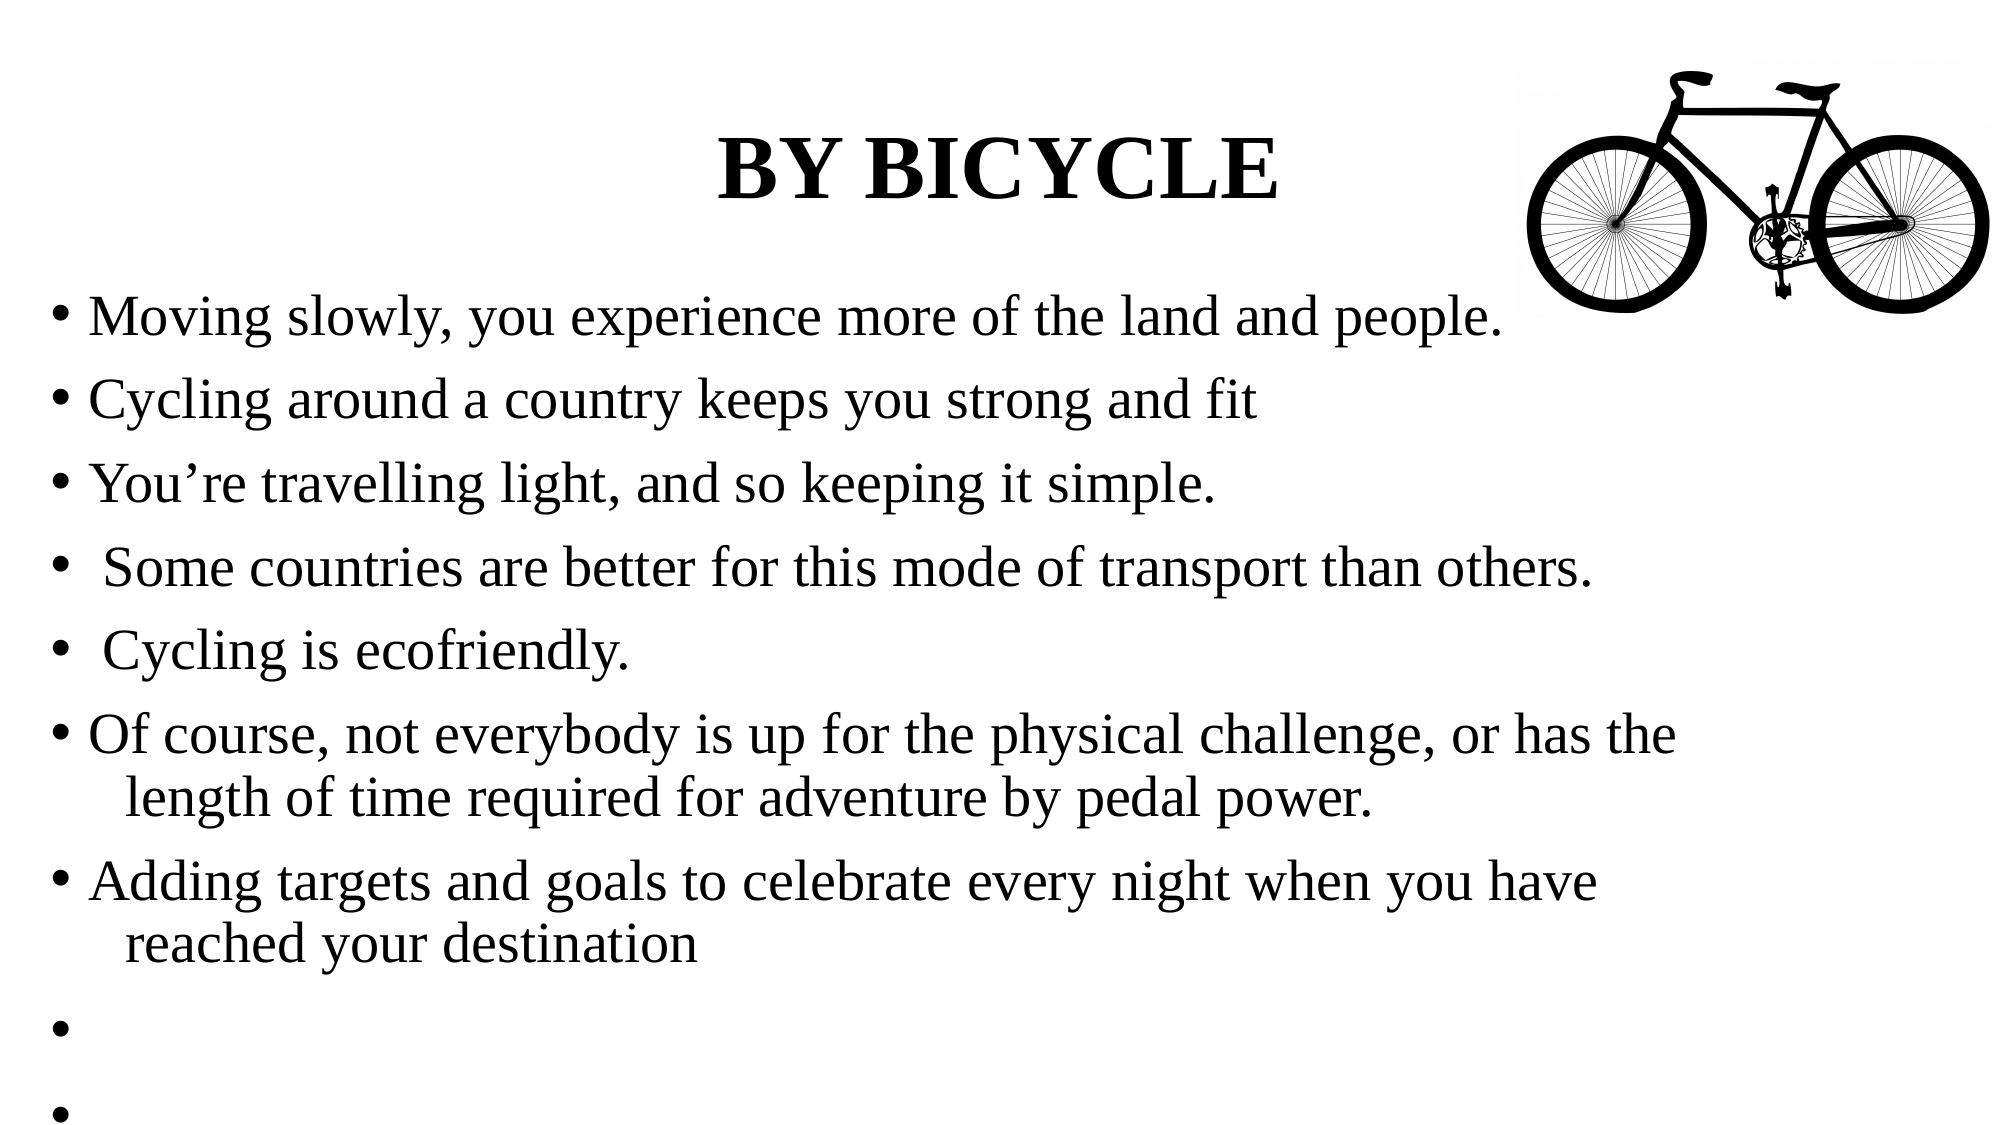

# BY BICYCLE
Moving slowly, you experience more of the land and people.
Cycling around a country keeps you strong and fit
You’re travelling light, and so keeping it simple.
 Some countries are better for this mode of transport than others.
 Cycling is ecofriendly.
Of course, not everybody is up for the physical challenge, or has the length of time required for adventure by pedal power.
Adding targets and goals to celebrate every night when you have reached your destination